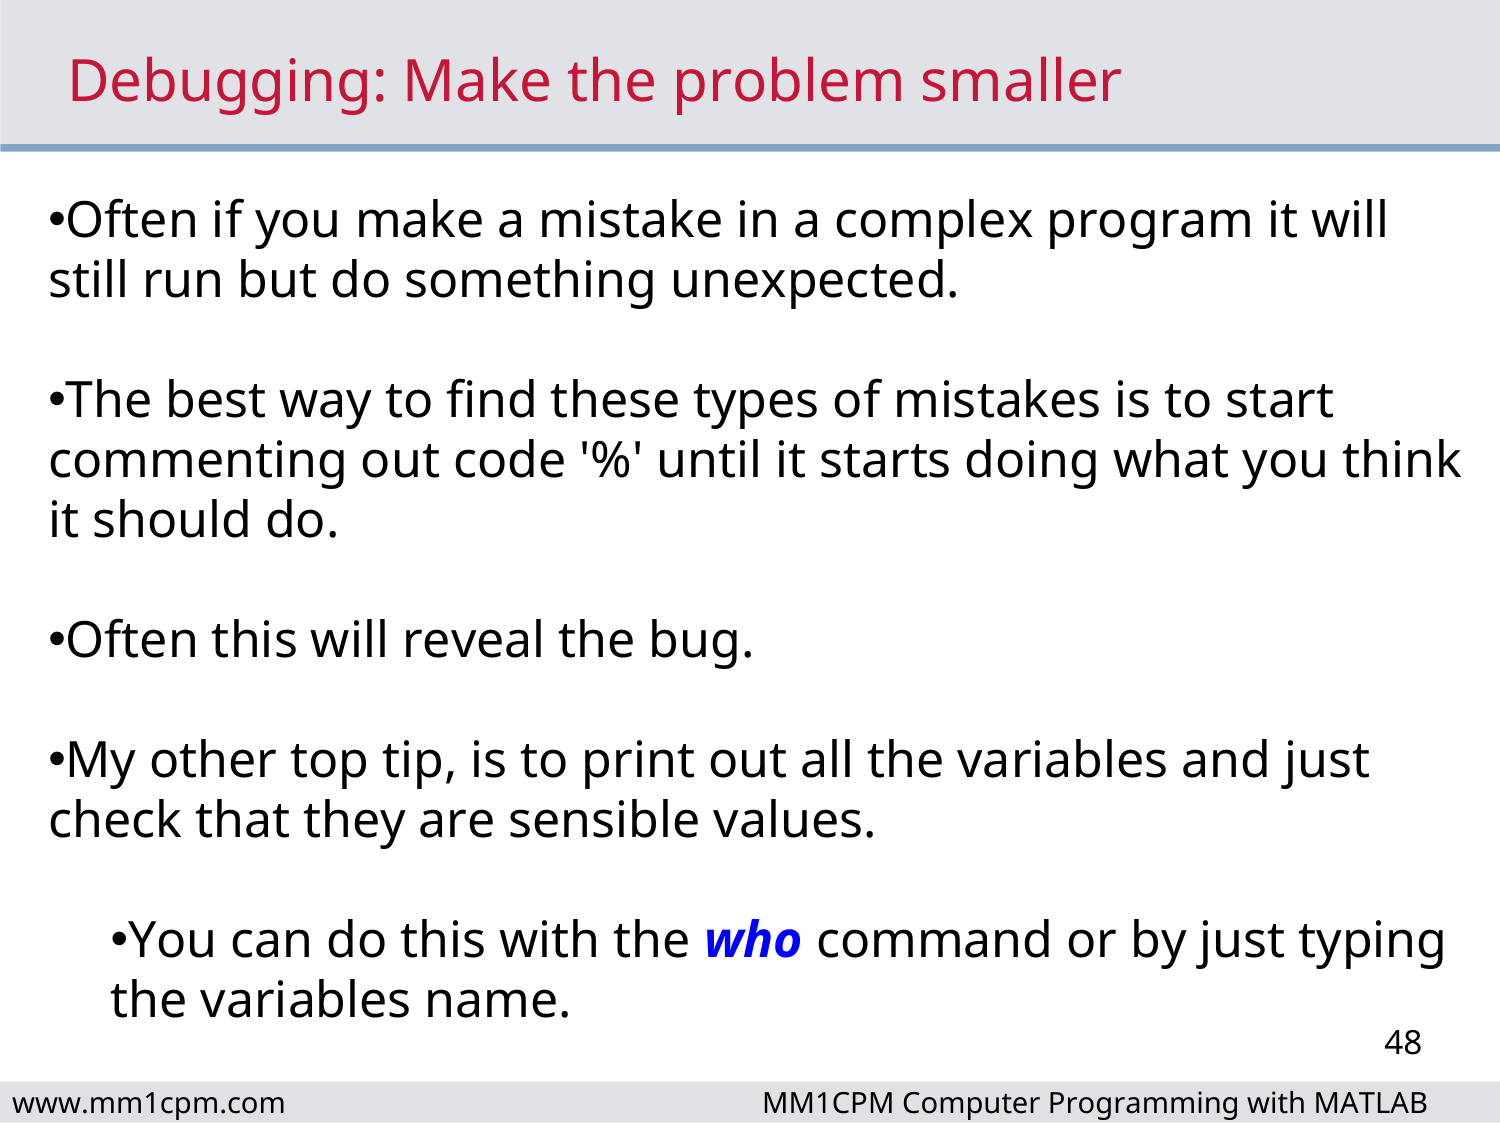

# Debugging: Make the problem smaller
Often if you make a mistake in a complex program it will still run but do something unexpected.
The best way to find these types of mistakes is to start commenting out code '%' until it starts doing what you think it should do.
Often this will reveal the bug.
My other top tip, is to print out all the variables and just check that they are sensible values.
You can do this with the who command or by just typing the variables name.